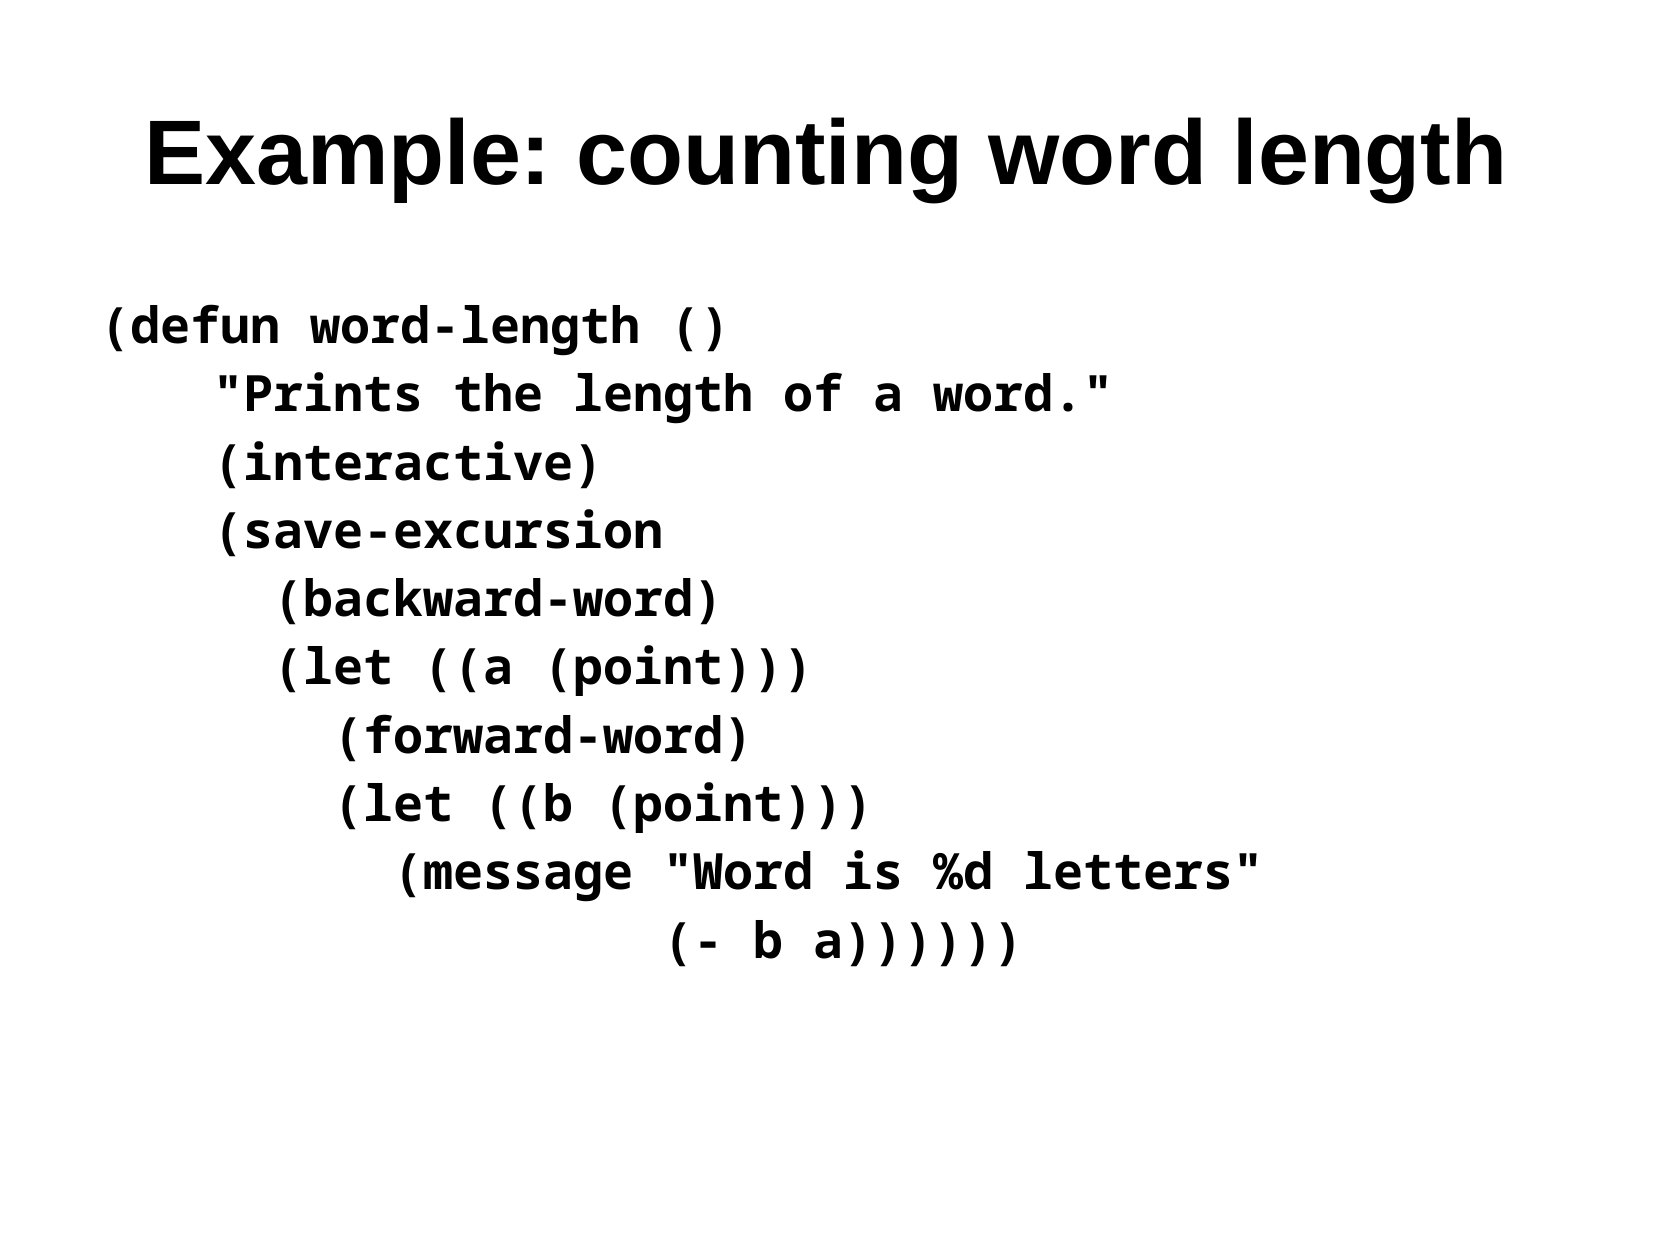

# Example: counting word length
(defun word-length ()
 "Prints the length of a word."
 (interactive)
 (save-excursion
 (backward-word)
 (let ((a (point)))
 (forward-word)
 (let ((b (point)))
 (message "Word is %d letters"
 (- b a))))))